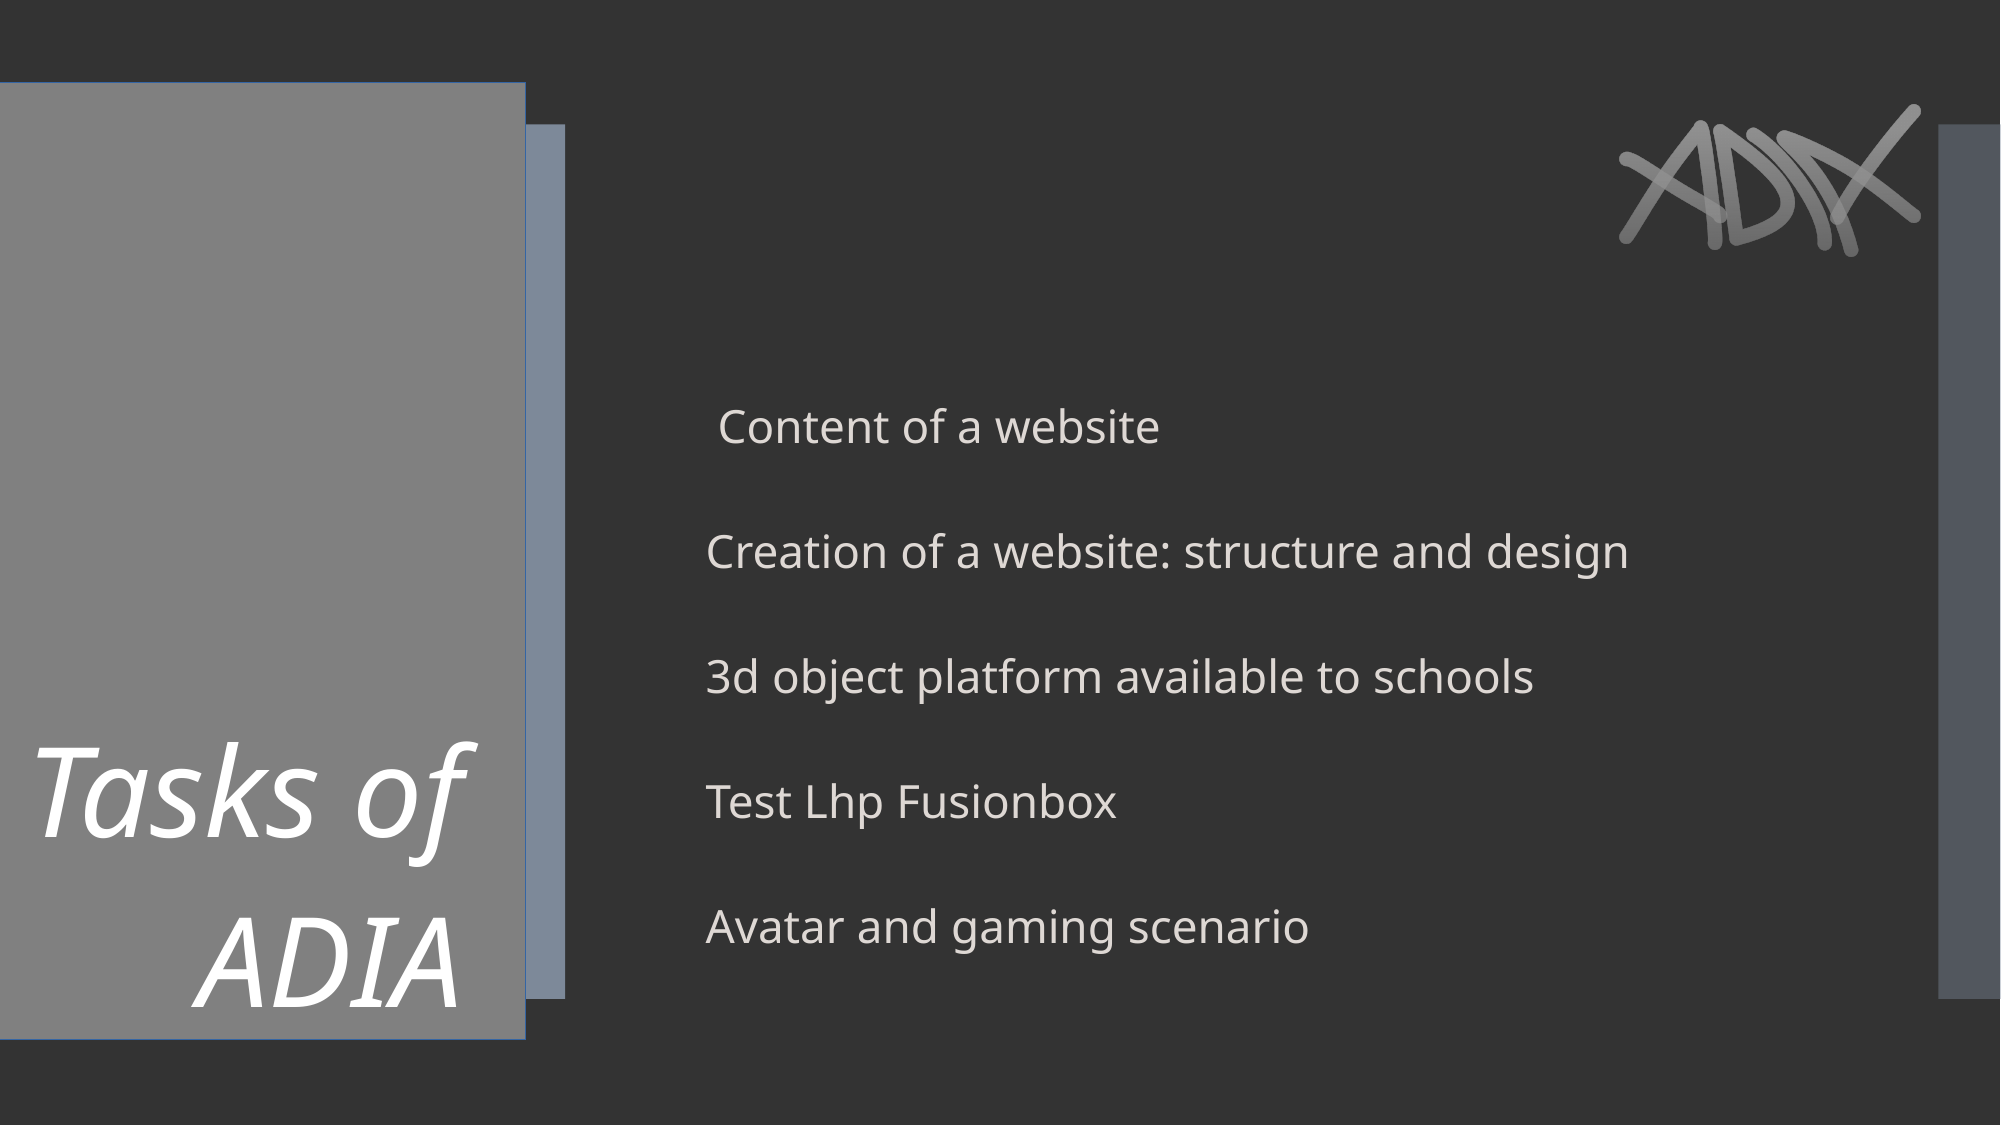

Content of a website
Creation of a website: structure and design
3d object platform available to schools
Test Lhp Fusionbox
Avatar and gaming scenario
Tasks of ADIA